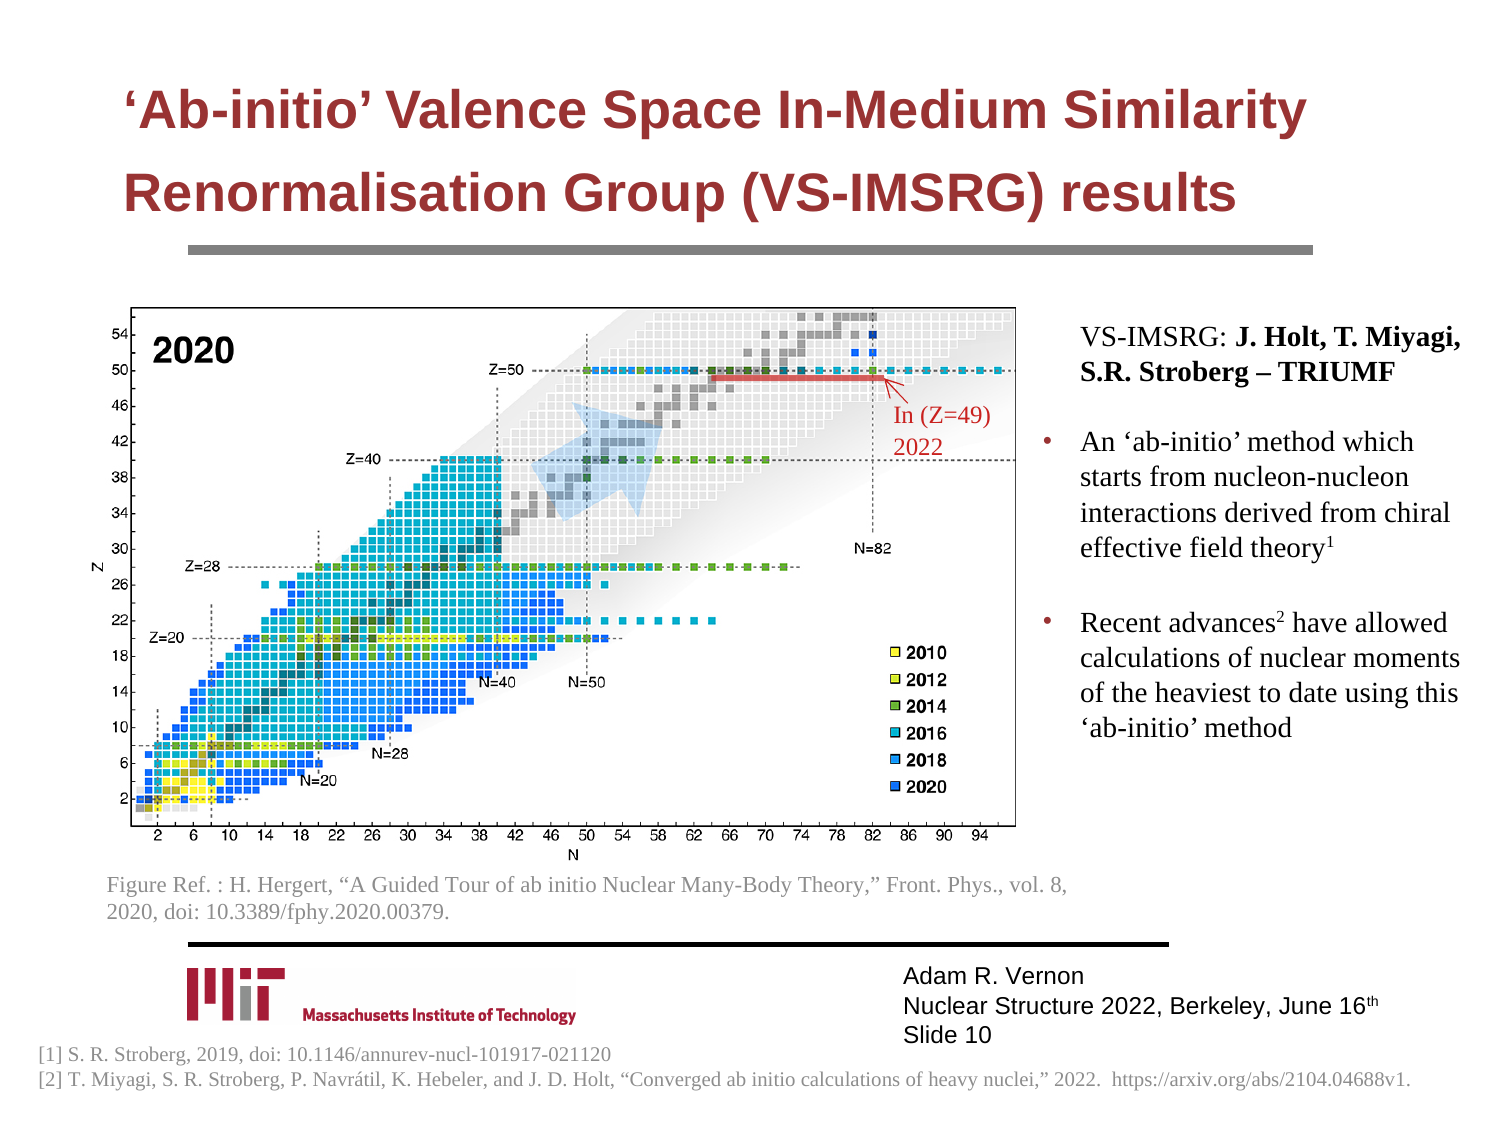

# ‘Ab-initio’ Valence Space In-Medium Similarity Renormalisation Group (VS-IMSRG) results
VS-IMSRG: J. Holt, T. Miyagi, S.R. Stroberg – TRIUMF
An ‘ab-initio’ method which starts from nucleon-nucleon interactions derived from chiral effective field theory1
Recent advances2 have allowed calculations of nuclear moments of the heaviest to date using this ‘ab-initio’ method
 In (Z=49)
 2022
Figure Ref. : H. Hergert, “A Guided Tour of ab initio Nuclear Many-Body Theory,” Front. Phys., vol. 8, 2020, doi: 10.3389/fphy.2020.00379.
Adam R. Vernon
Nuclear Structure 2022, Berkeley, June 16th
Slide 10
[1] S. R. Stroberg, 2019, doi: 10.1146/annurev-nucl-101917-021120
[2] T. Miyagi, S. R. Stroberg, P. Navrátil, K. Hebeler, and J. D. Holt, “Converged ab initio calculations of heavy nuclei,” 2022. https://arxiv.org/abs/2104.04688v1.